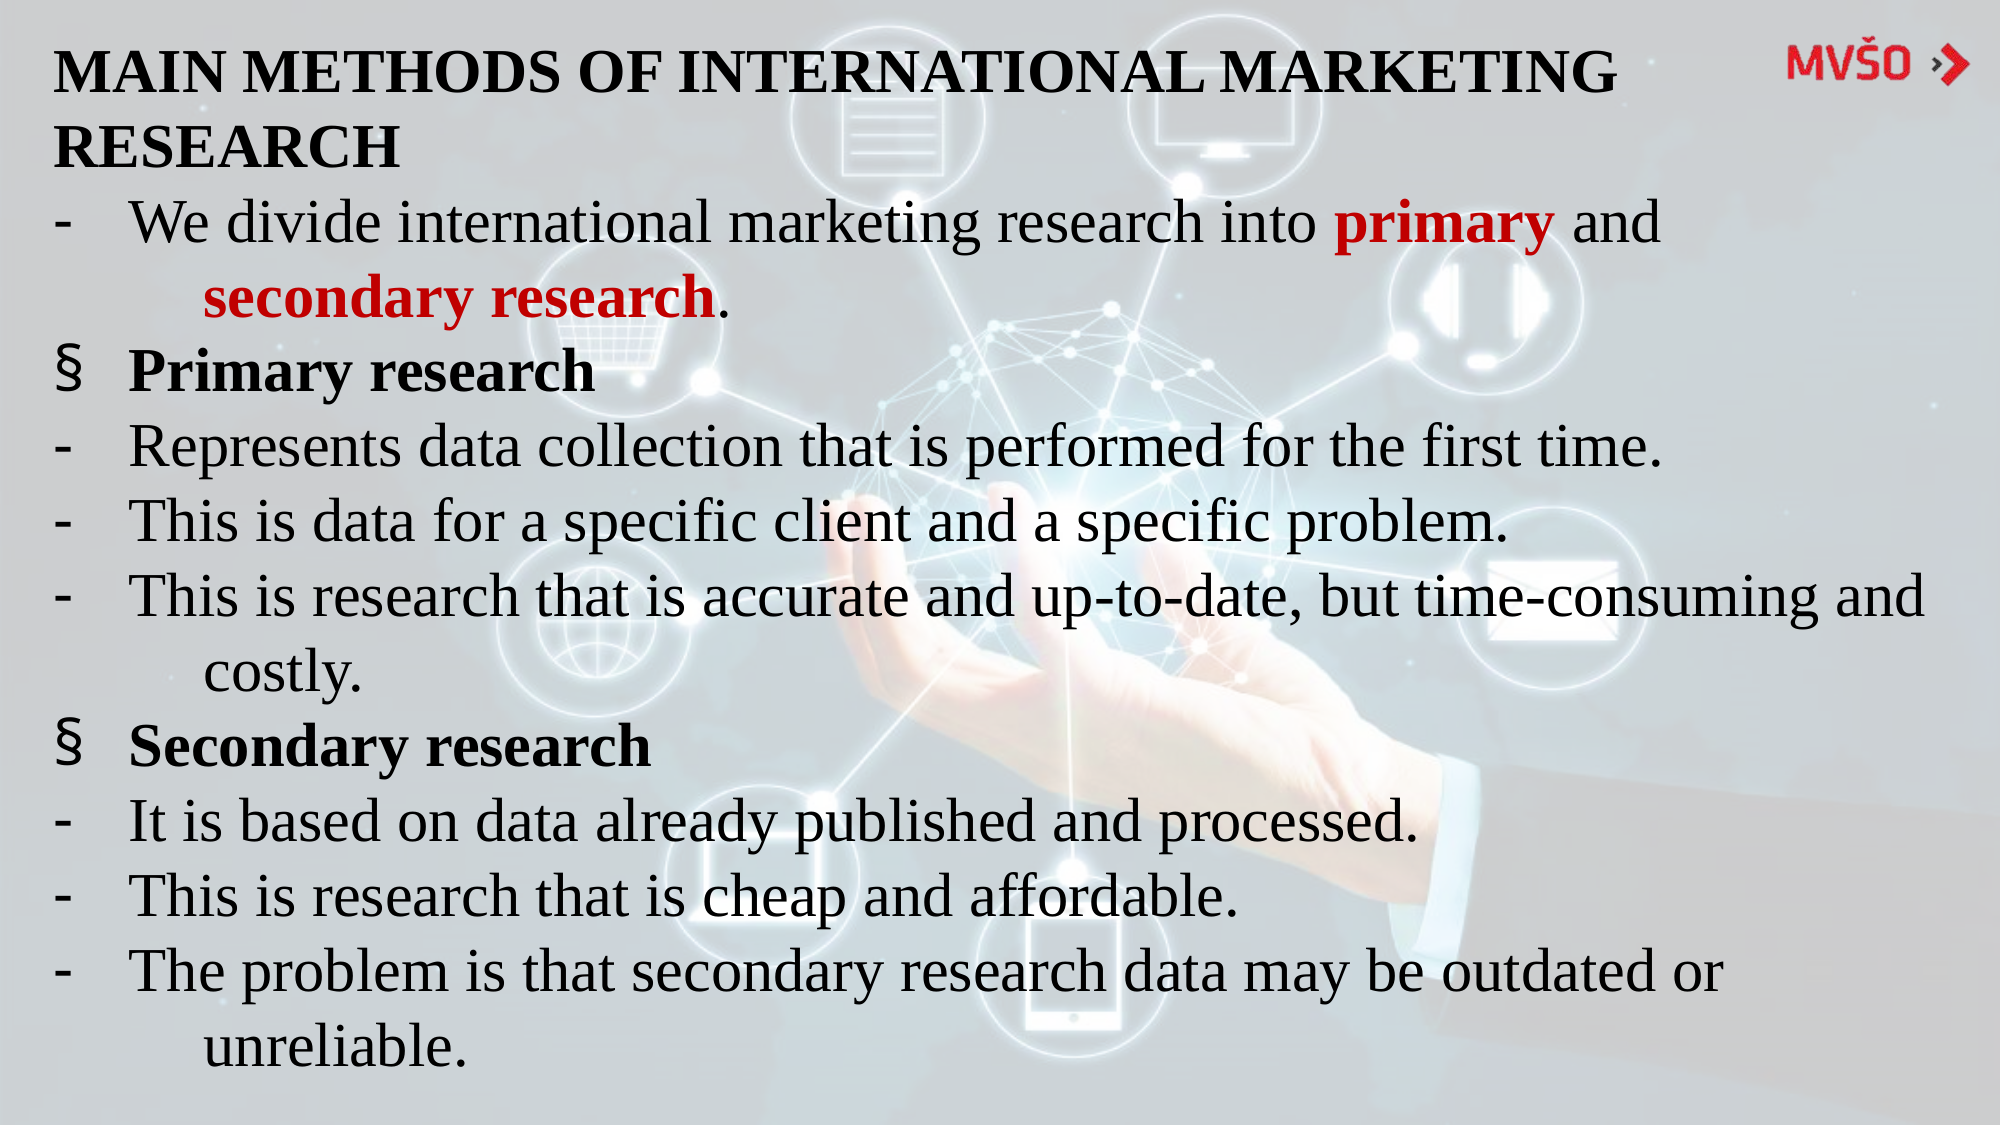

MAIN METHODS OF INTERNATIONAL MARKETING
RESEARCH
We divide international marketing research into primary and secondary research.
Primary research
Represents data collection that is performed for the first time.
This is data for a specific client and a specific problem.
This is research that is accurate and up-to-date, but time-consuming and costly.
Secondary research
It is based on data already published and processed.
This is research that is cheap and affordable.
The problem is that secondary research data may be outdated or unreliable.